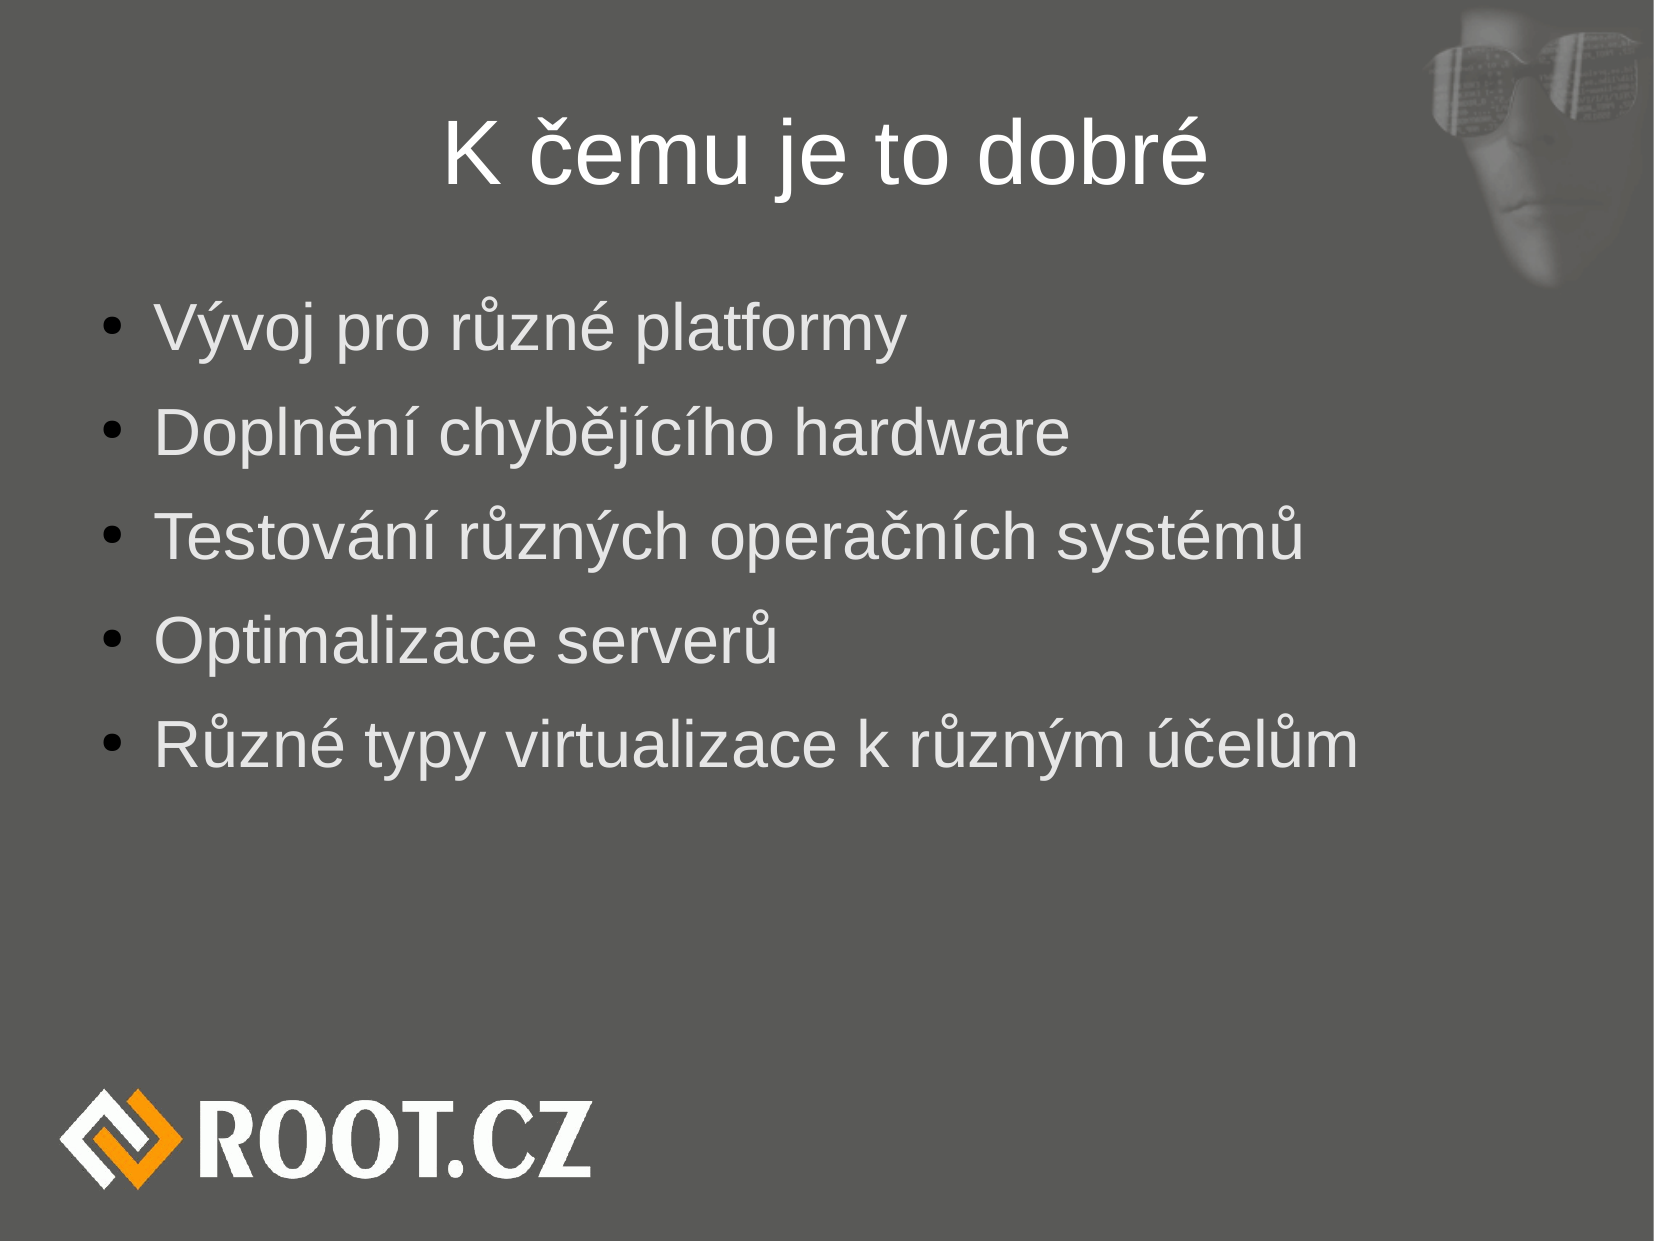

# K čemu je to dobré
Vývoj pro různé platformy
Doplnění chybějícího hardware
Testování různých operačních systémů
Optimalizace serverů
Různé typy virtualizace k různým účelům